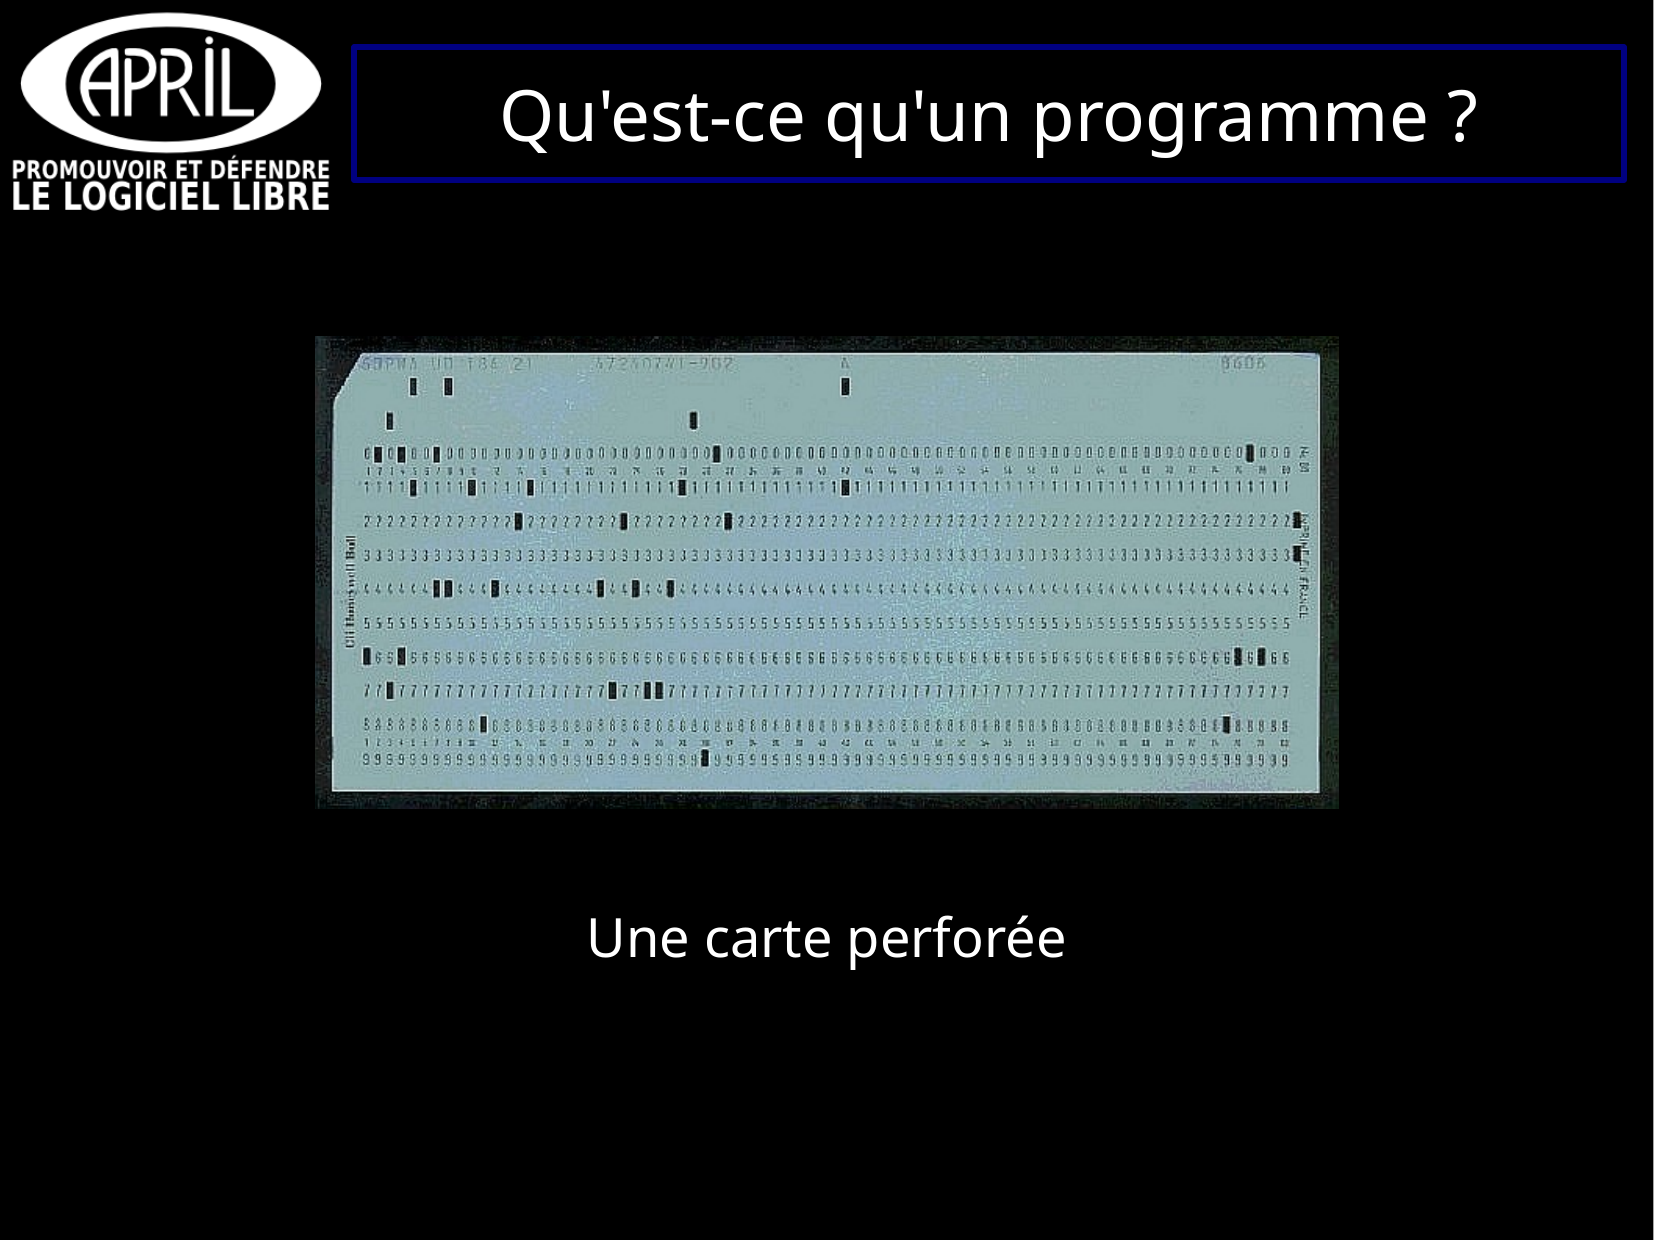

# Qu'est-ce qu'un programme ?
Une carte perforée